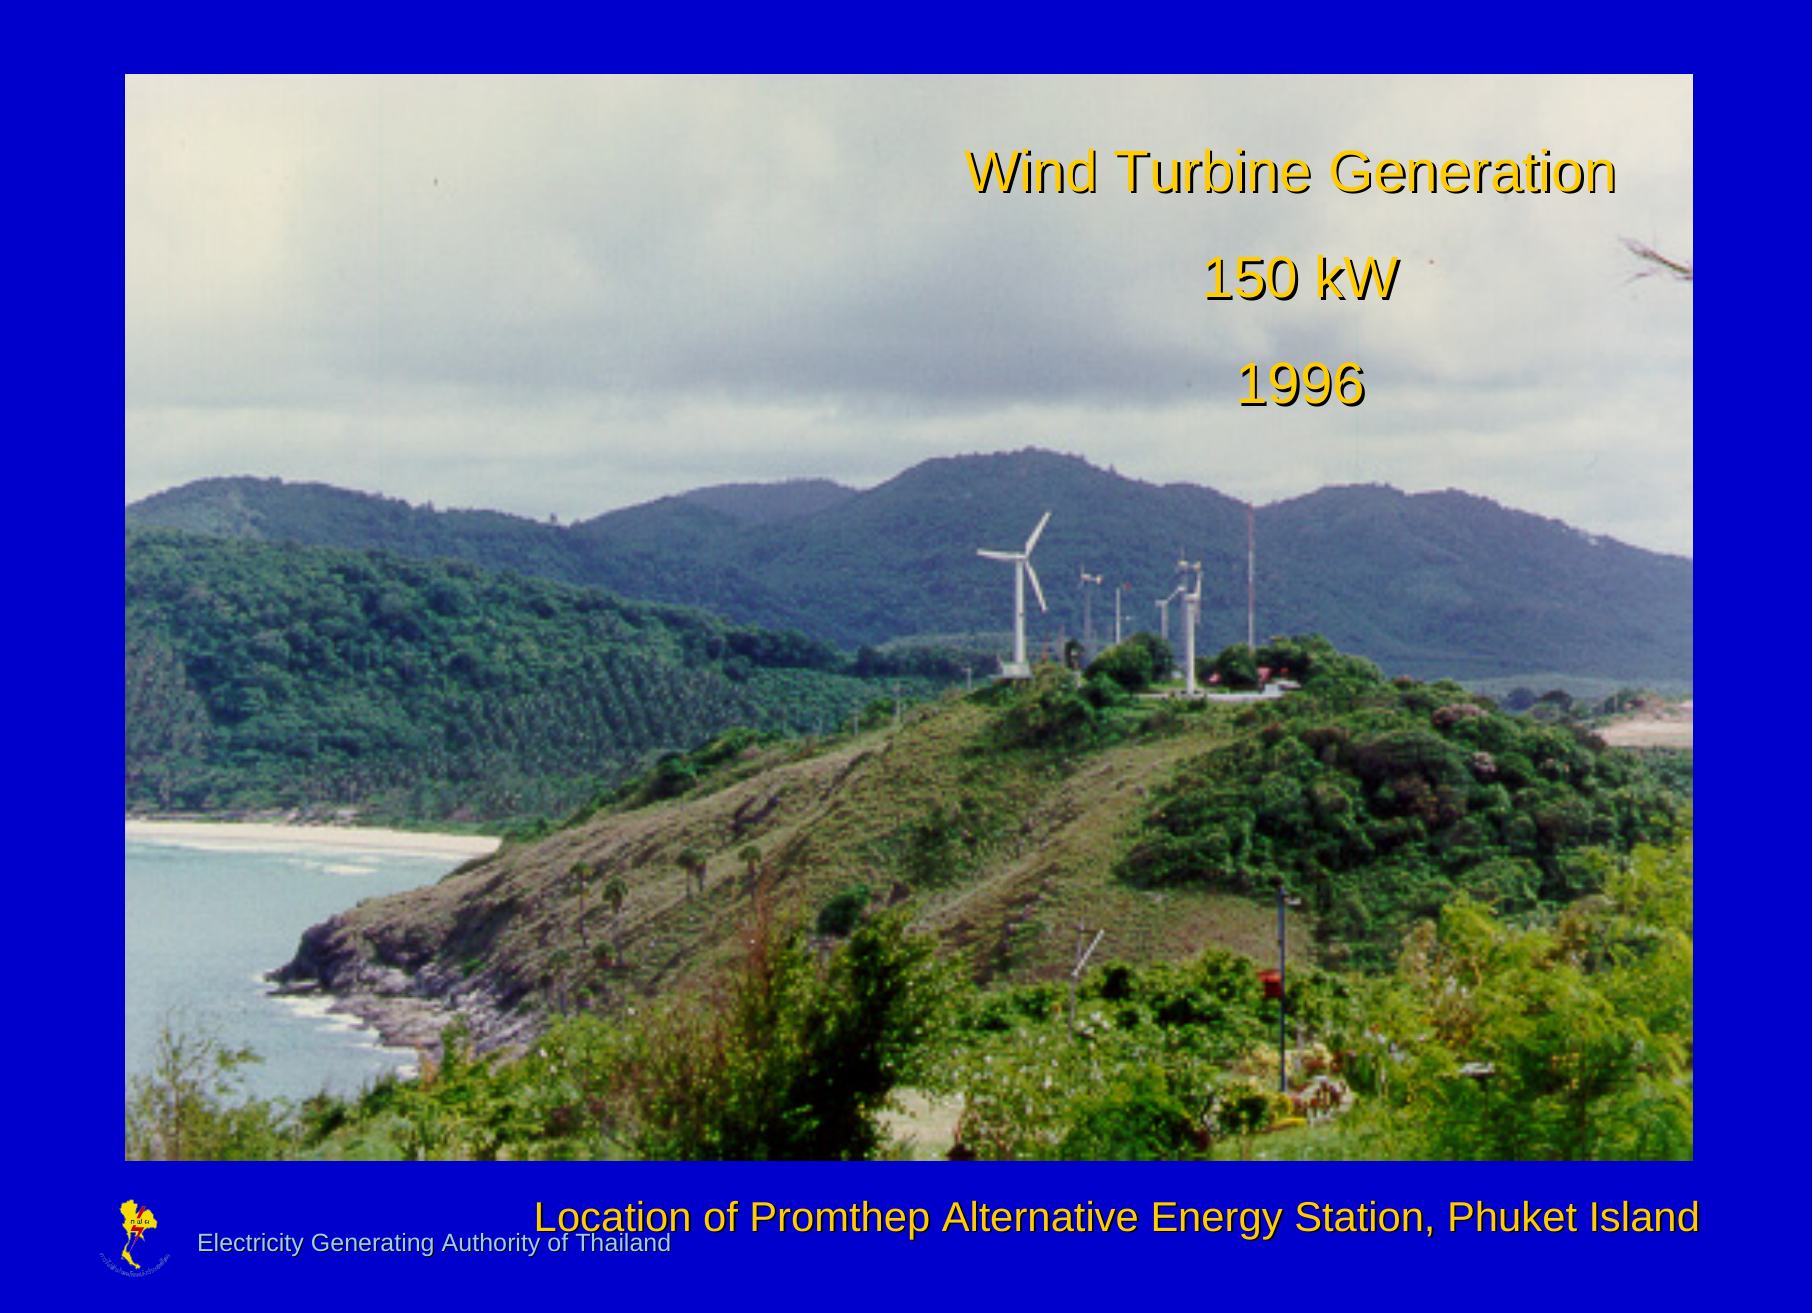

Wind Turbine Generation
150 kW
1996
 Location of Promthep Alternative Energy Station, Phuket Island